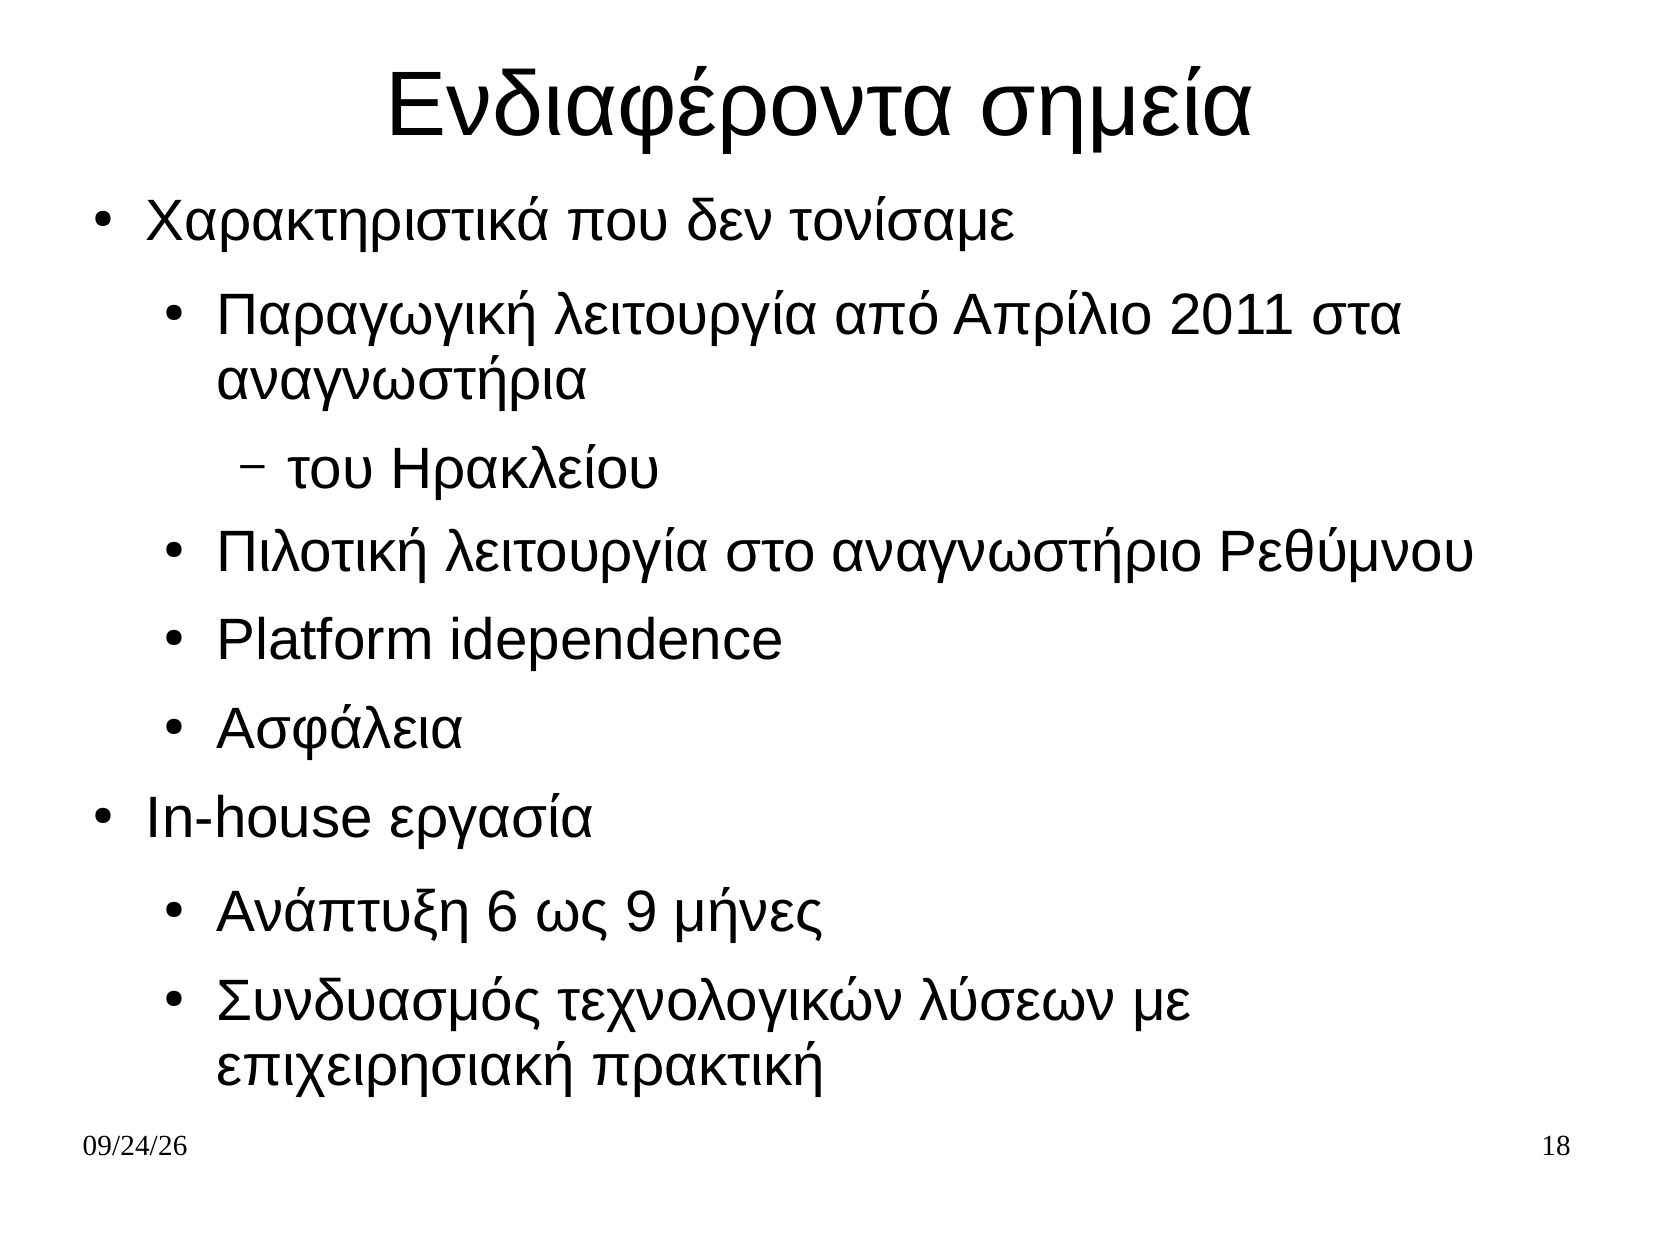

# Ενδιαφέροντα σημεία
Χαρακτηριστικά που δεν τονίσαμε
Παραγωγική λειτουργία από Απρίλιο 2011 στα αναγνωστήρια
του Ηρακλείου
Πιλοτική λειτουργία στο αναγνωστήριο Ρεθύμνου
Platform idependence
Ασφάλεια
In-house εργασία
Ανάπτυξη 6 ως 9 μήνες
Συνδυασμός τεχνολογικών λύσεων με επιχειρησιακή πρακτική
18